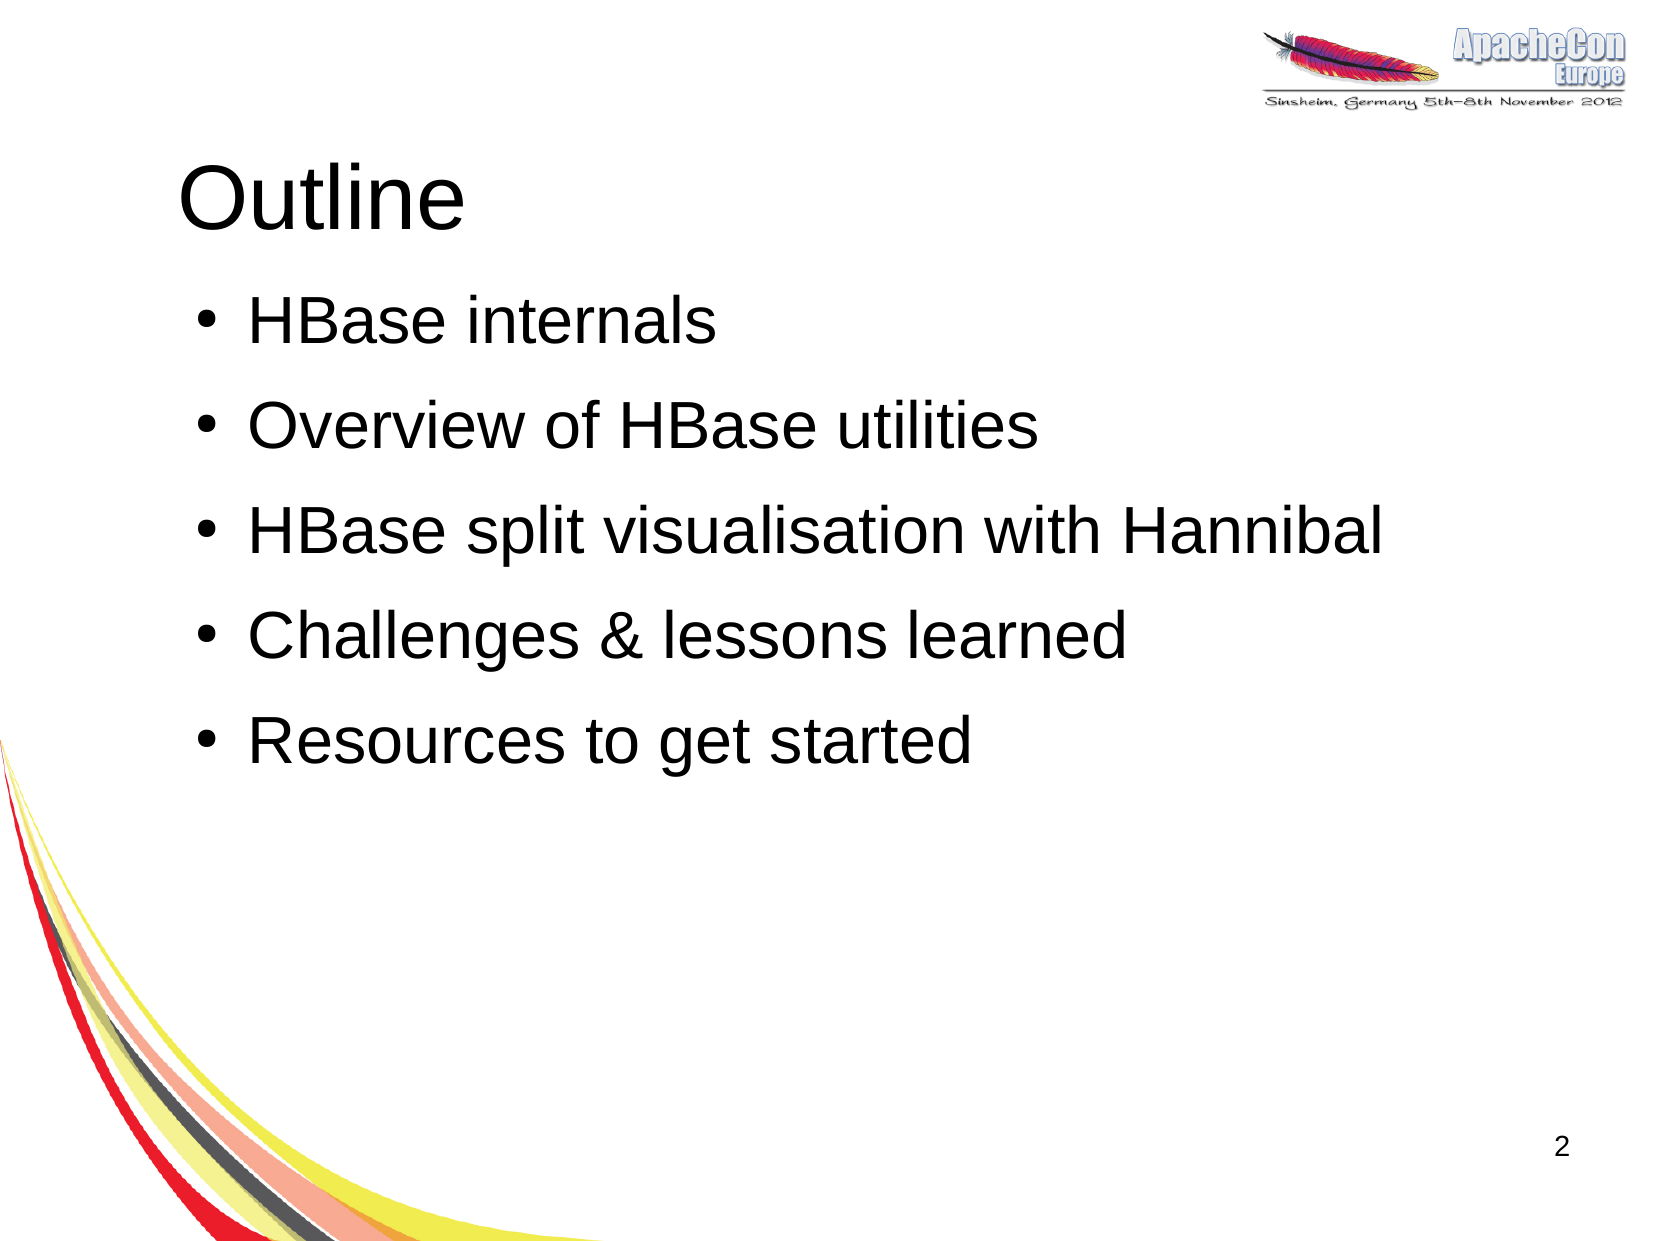

# Outline
HBase internals
Overview of HBase utilities
HBase split visualisation with Hannibal
Challenges & lessons learned
Resources to get started
2